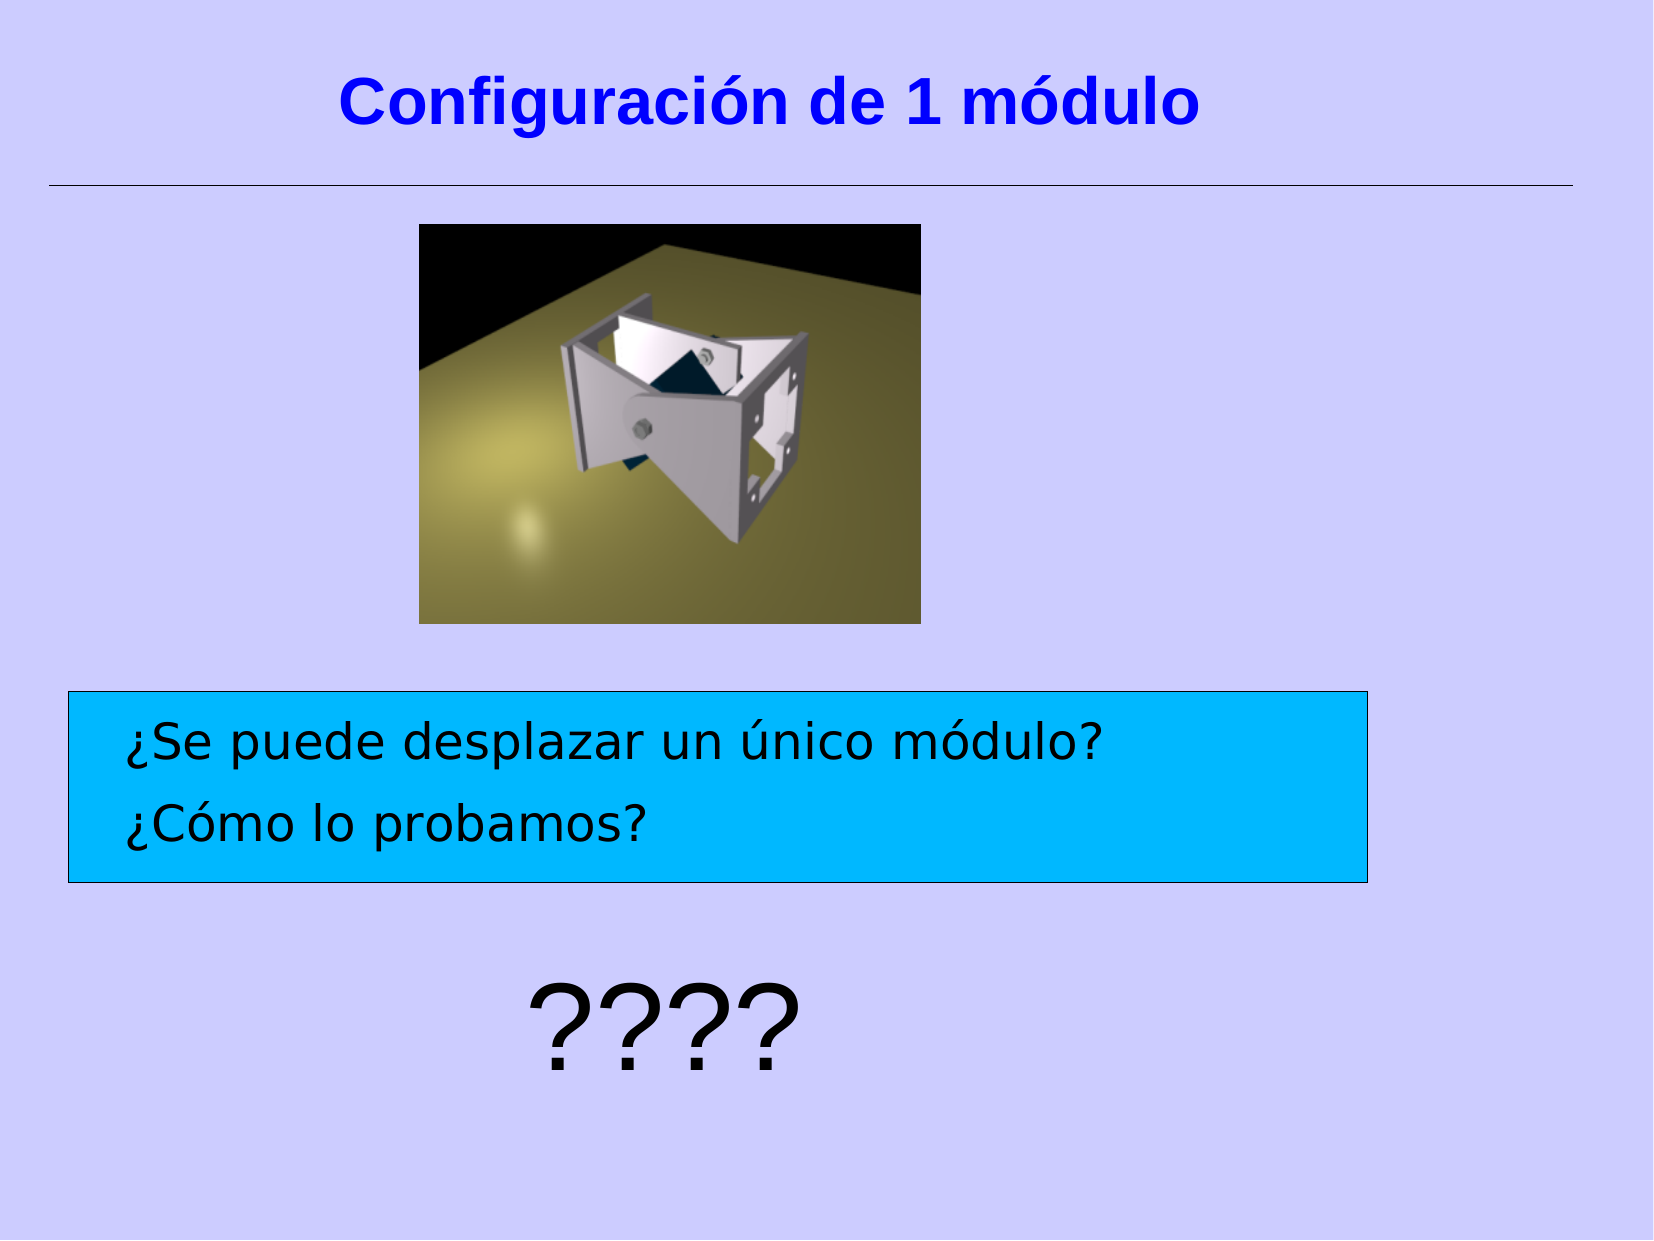

# Configuración de 1 módulo
 ¿Se puede desplazar un único módulo?
 ¿Cómo lo probamos?
????